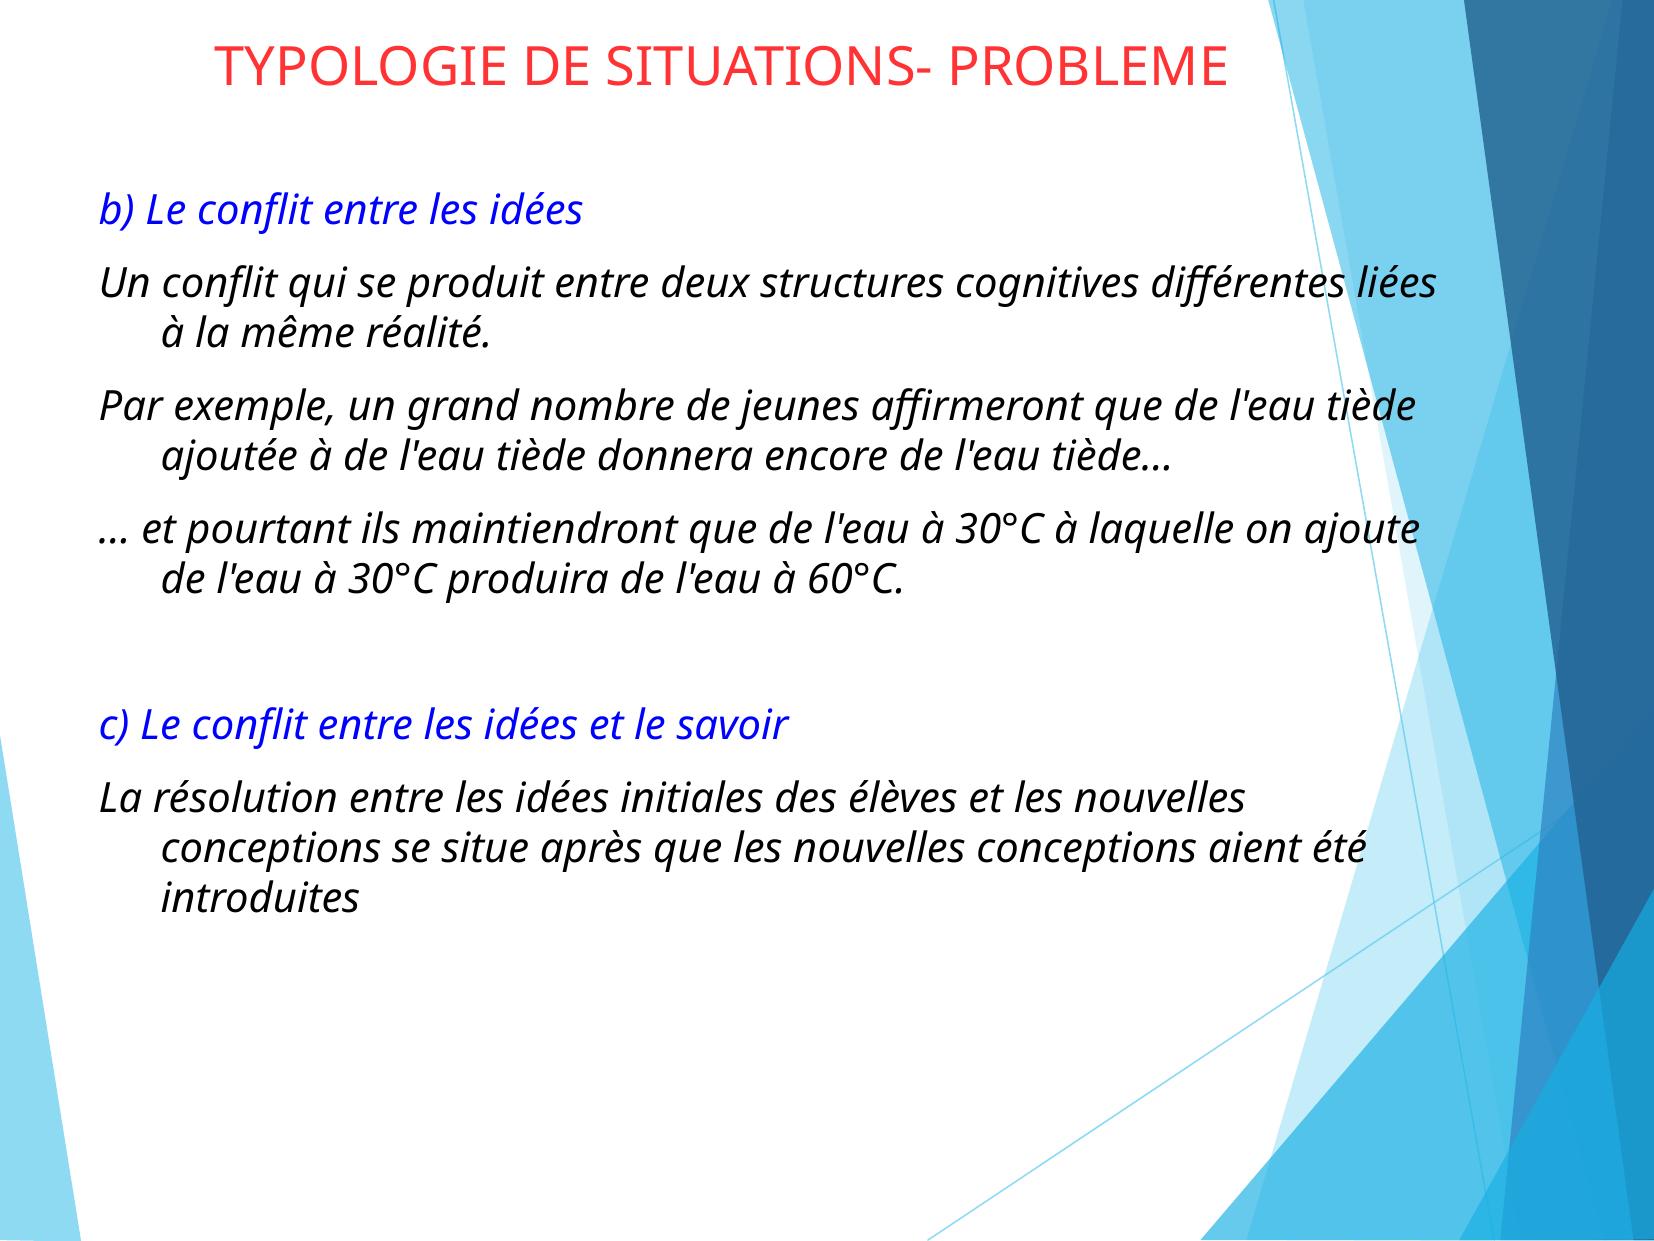

TYPOLOGIE DE SITUATIONS- PROBLEME
# b) Le conflit entre les idées
Un conflit qui se produit entre deux structures cognitives différentes liées à la même réalité.
Par exemple, un grand nombre de jeunes affirmeront que de l'eau tiède ajoutée à de l'eau tiède donnera encore de l'eau tiède…
… et pourtant ils maintiendront que de l'eau à 30°C à laquelle on ajoute de l'eau à 30°C produira de l'eau à 60°C.
c) Le conflit entre les idées et le savoir
La résolution entre les idées initiales des élèves et les nouvelles conceptions se situe après que les nouvelles conceptions aient été introduites